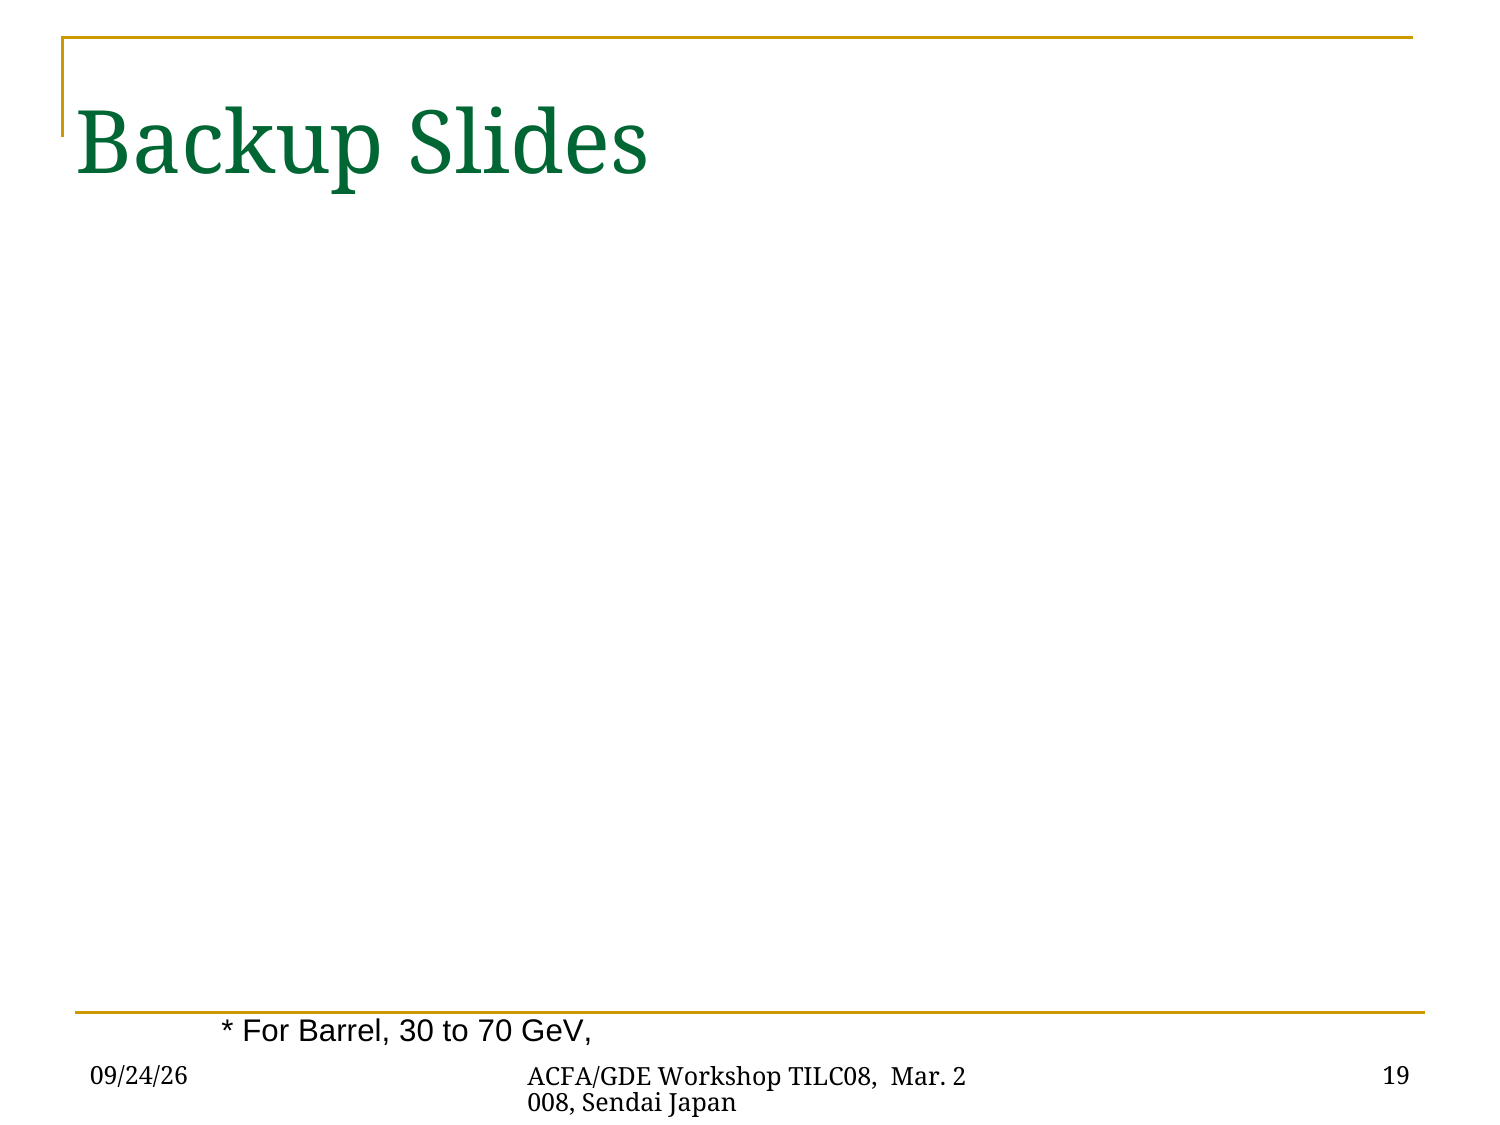

# Backup Slides
* For Barrel, 30 to 70 GeV,
19
ACFA/GDE Workshop TILC08, Mar. 2008, Sendai Japan